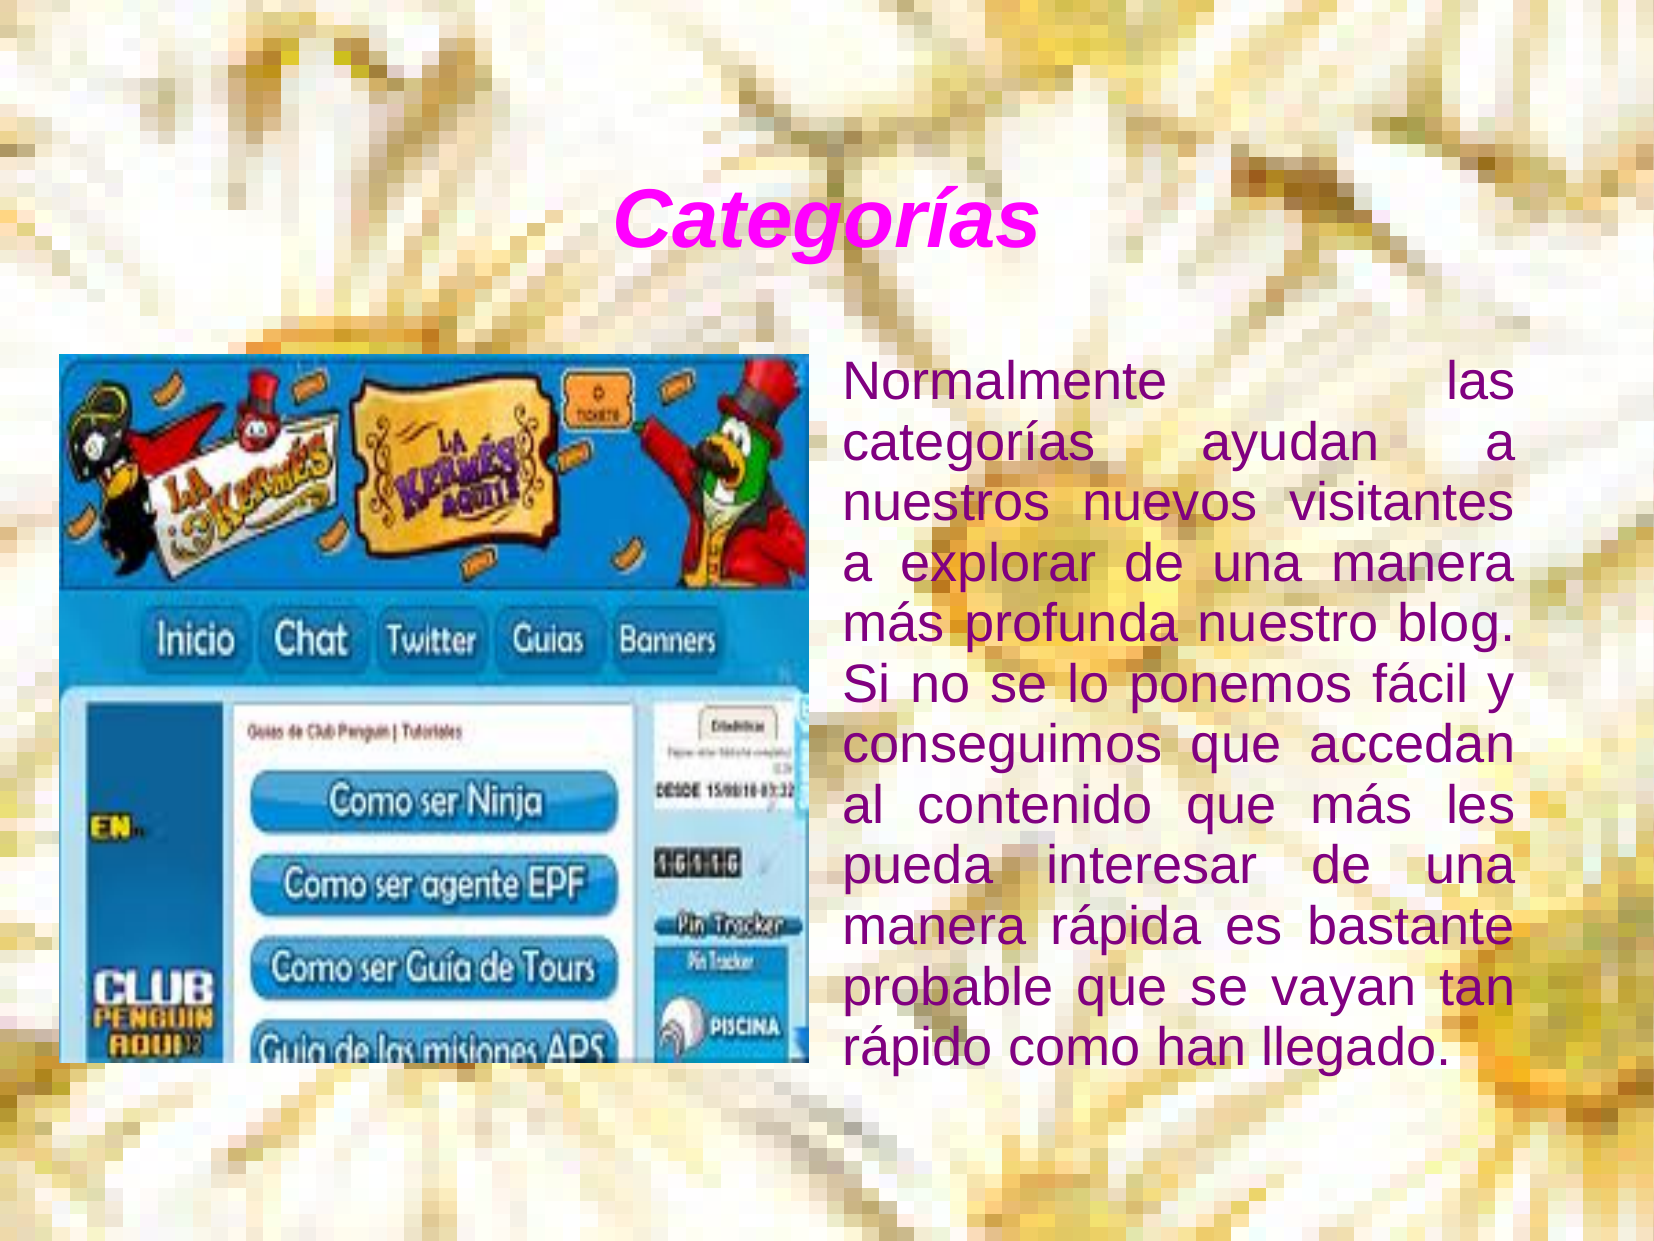

# Categorías
Normalmente las categorías ayudan a nuestros nuevos visitantes a explorar de una manera más profunda nuestro blog. Si no se lo ponemos fácil y conseguimos que accedan al contenido que más les pueda interesar de una manera rápida es bastante probable que se vayan tan rápido como han llegado.